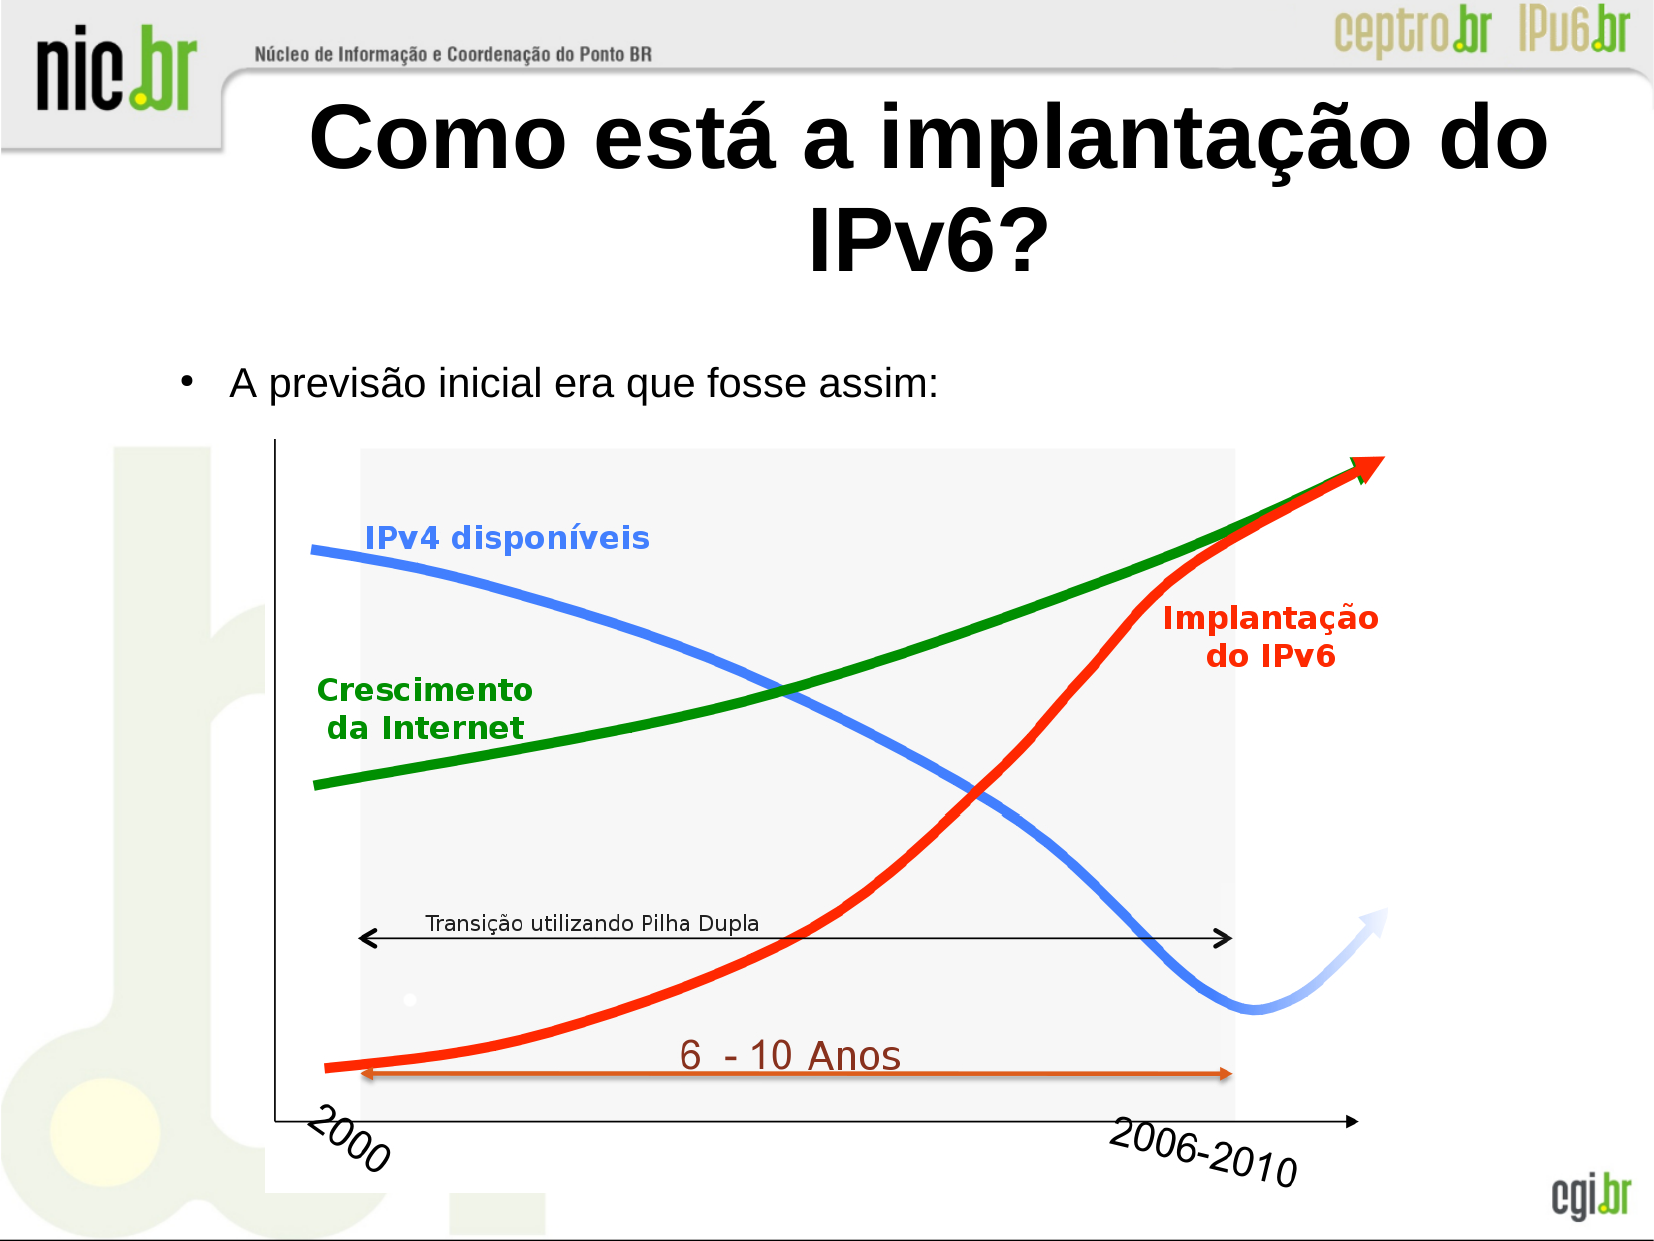

Como está a implantação do IPv6?
A previsão inicial era que fosse assim: